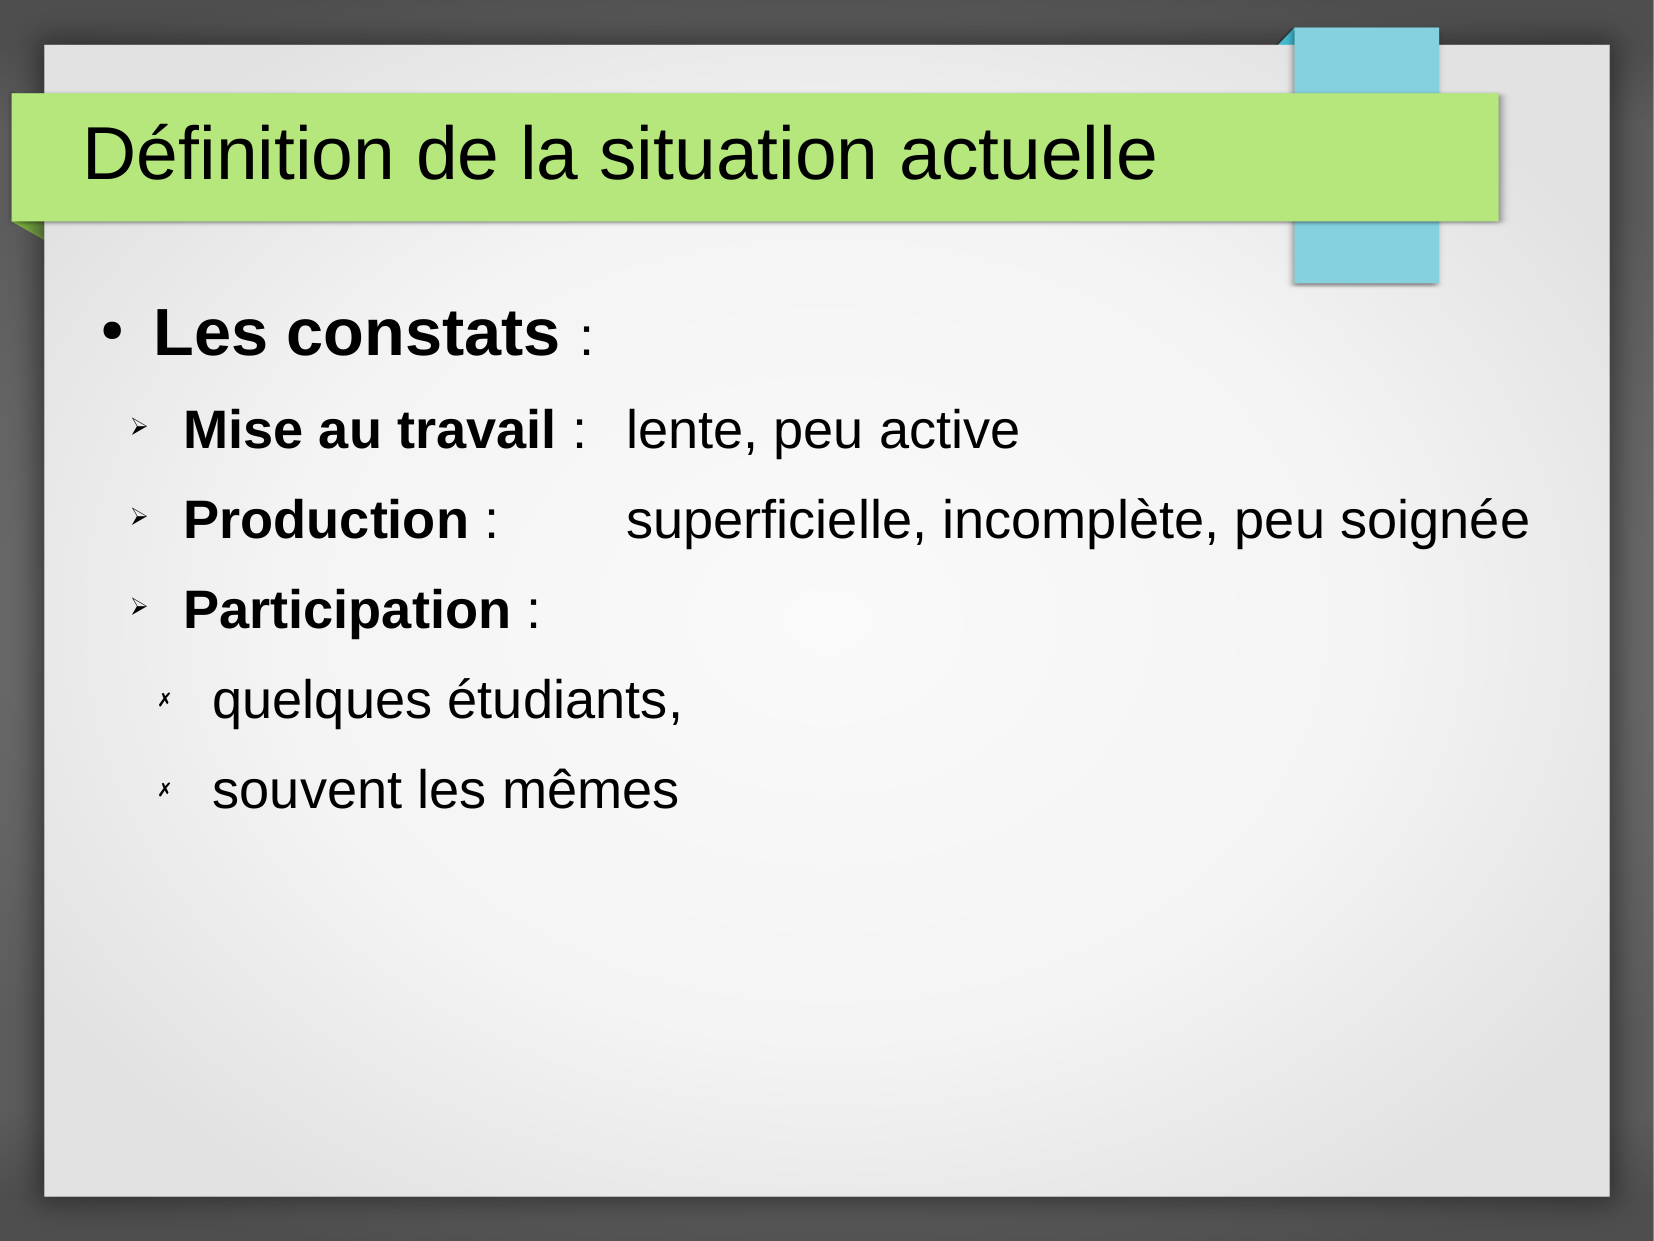

# Définition de la situation actuelle
Les constats :
Mise au travail : 	lente, peu active
Production : 		superficielle, incomplète, peu soignée
Participation :
quelques étudiants,
souvent les mêmes